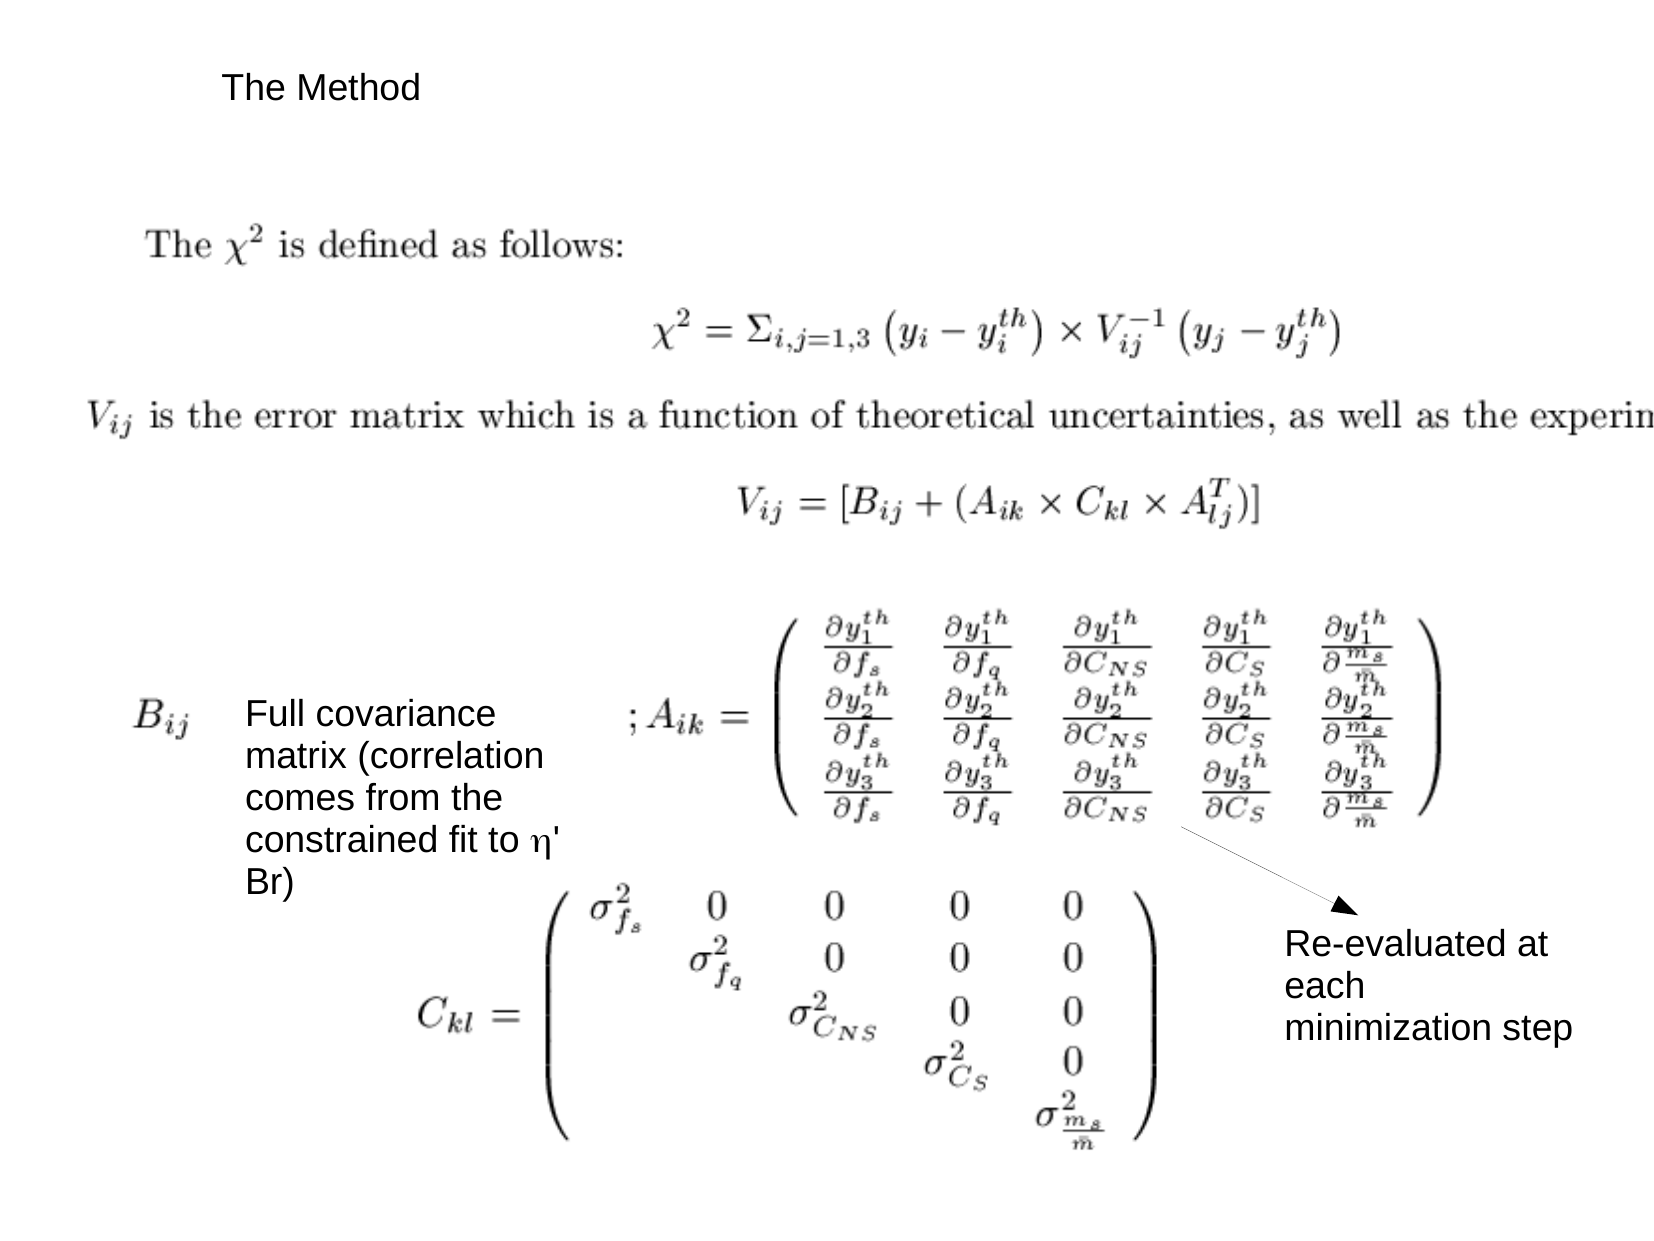

The Method
Full covariance matrix (correlation comes from the constrained fit to h' Br)
Re-evaluated at each minimization step